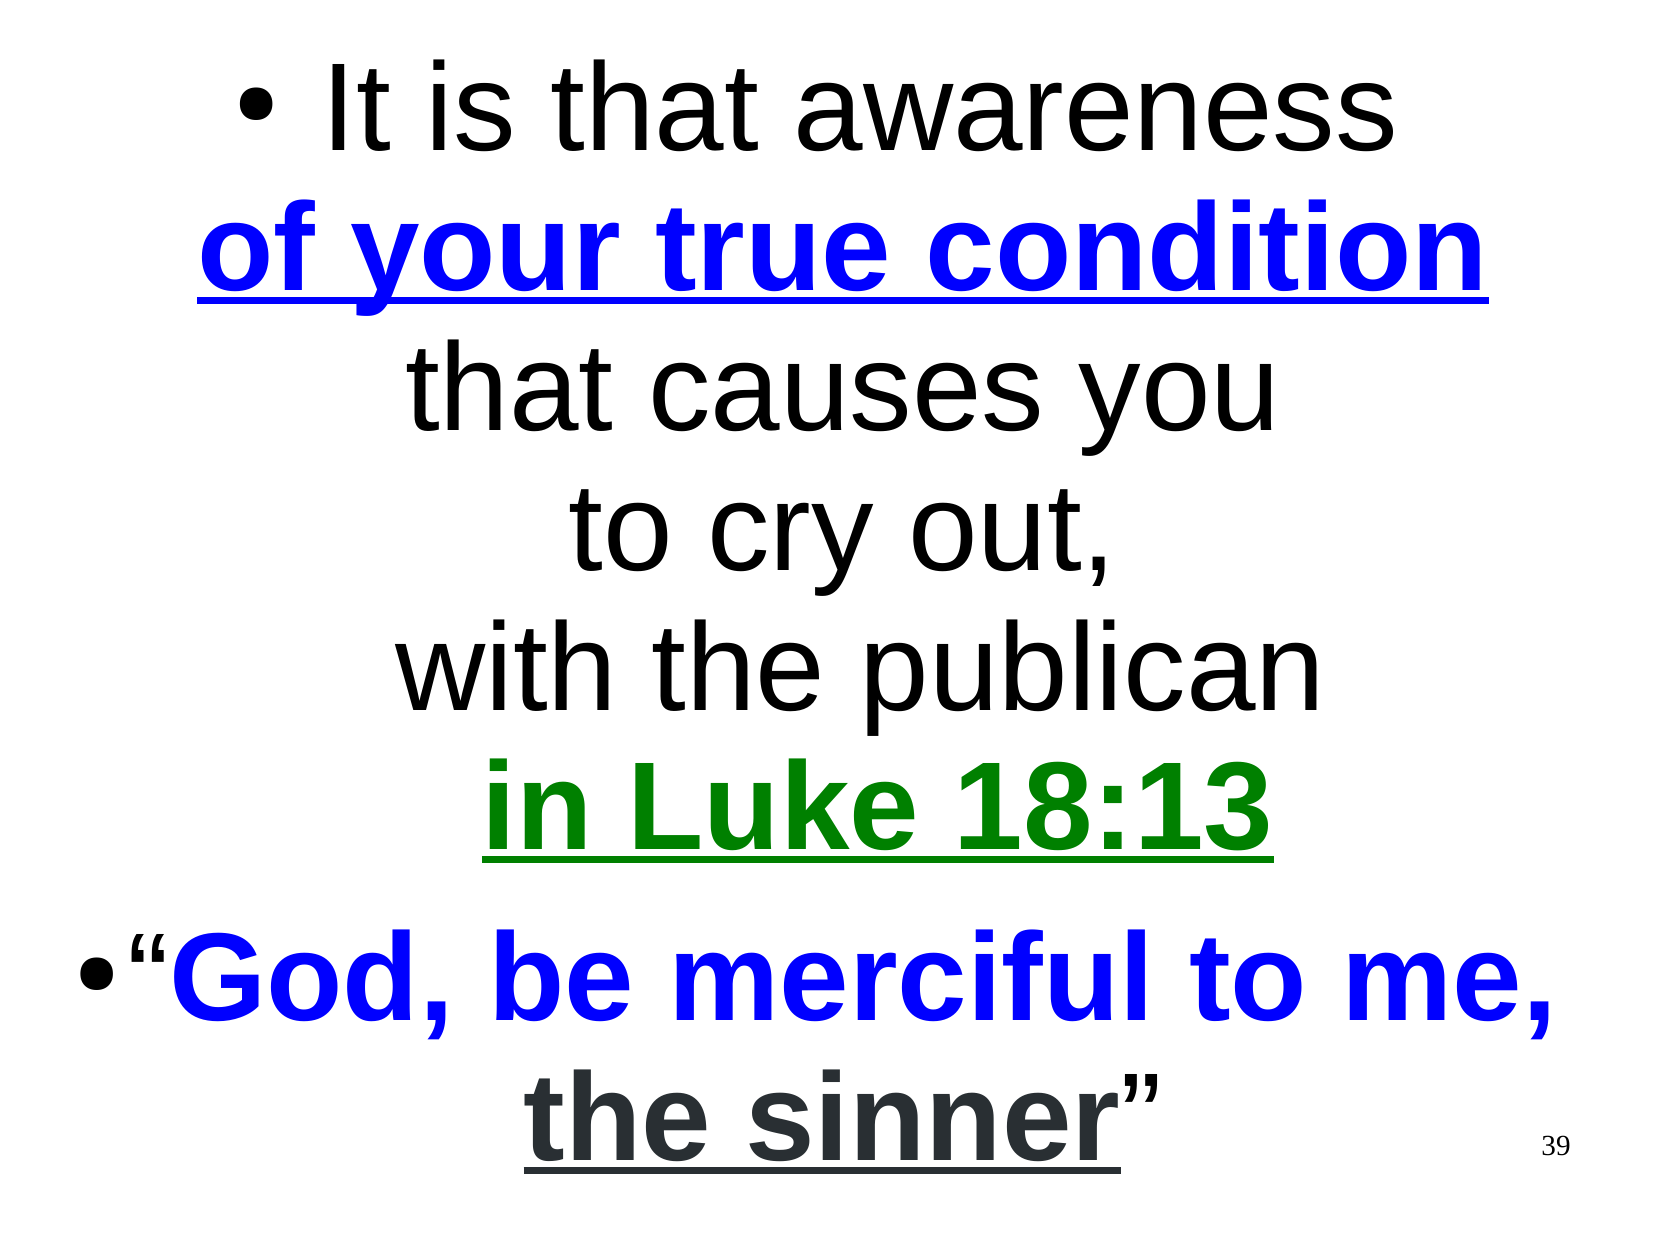

# It is that awareness of your true condition that causes you to cry out, with the publican in Luke 18:13
“God, be merciful to me,
the sinner”
39